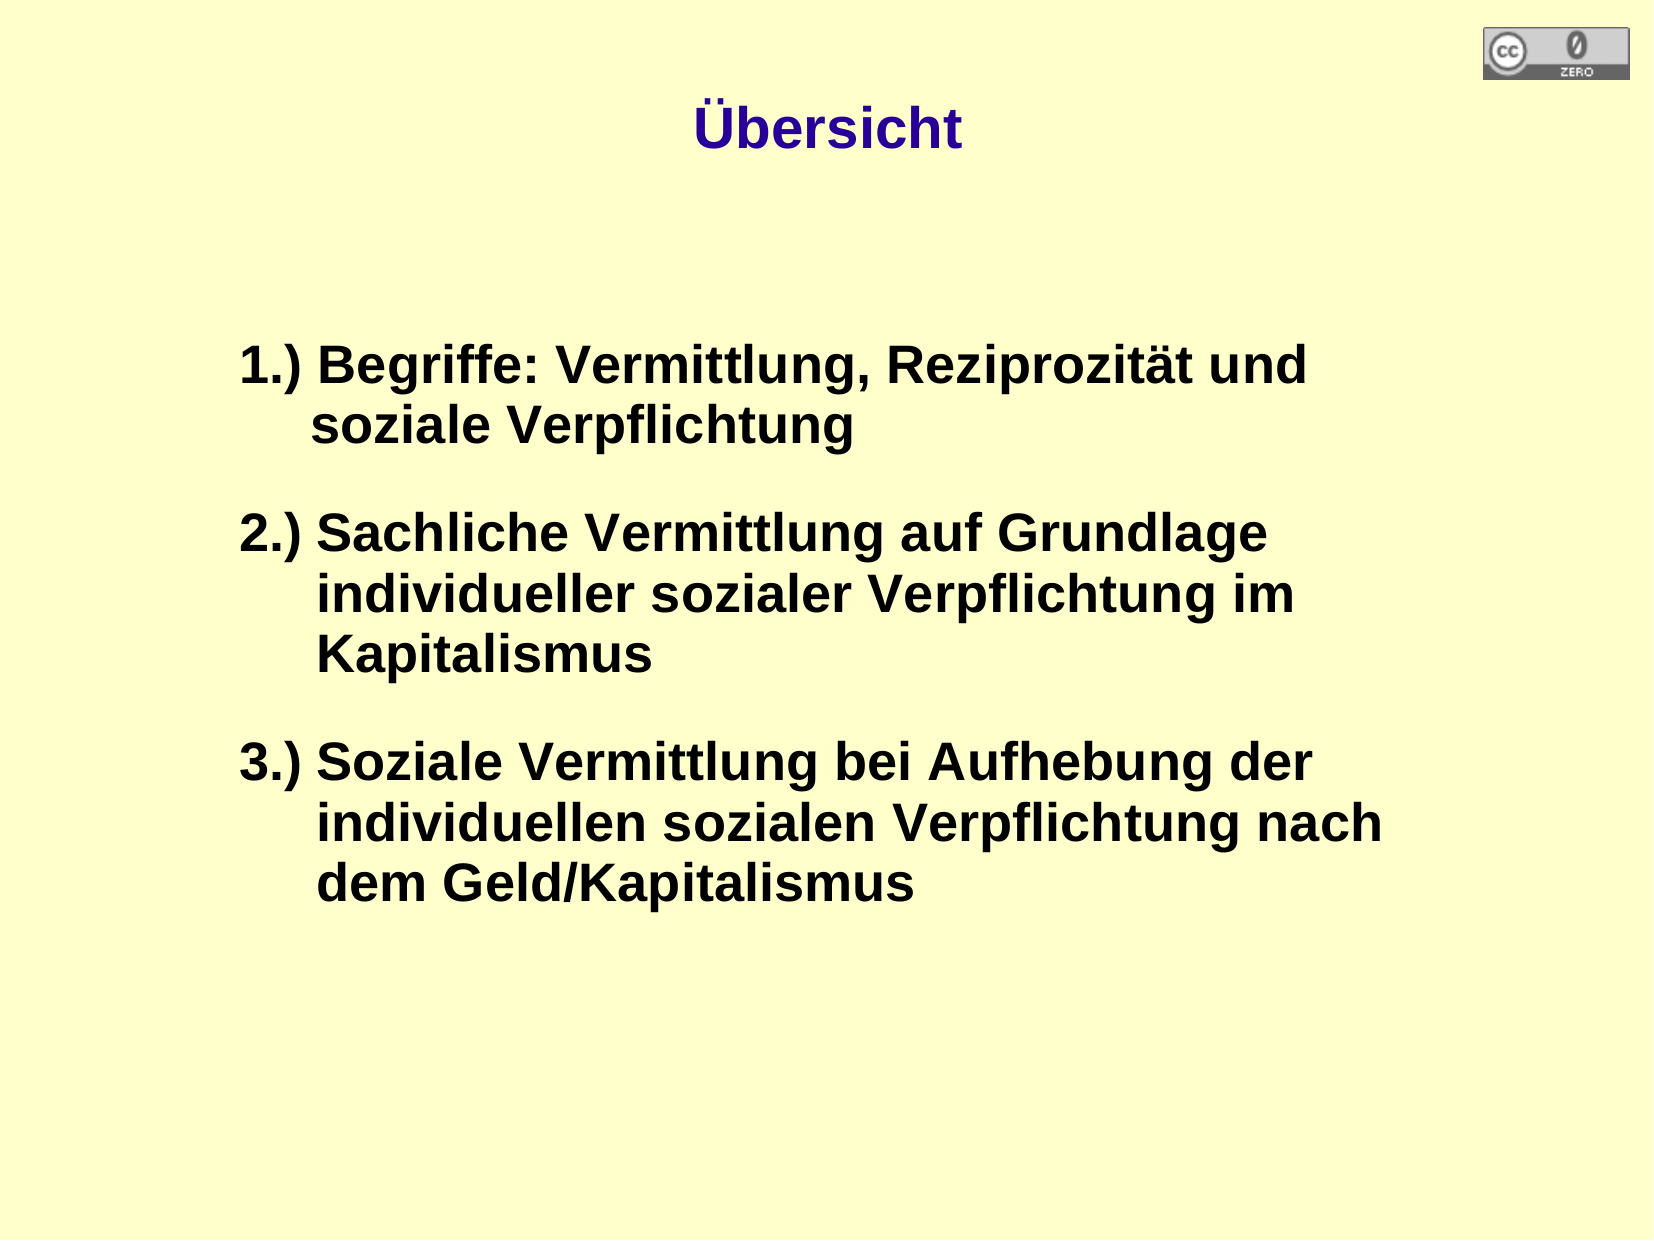

# Übersicht
1.) Begriffe: Vermittlung, Reziprozität und
	soziale Verpflichtung
2.)		Sachliche Vermittlung auf Grundlage
		individueller sozialer Verpflichtung im
		Kapitalismus
3.)		Soziale Vermittlung bei Aufhebung der
		individuellen sozialen Verpflichtung nach
		dem Geld/Kapitalismus